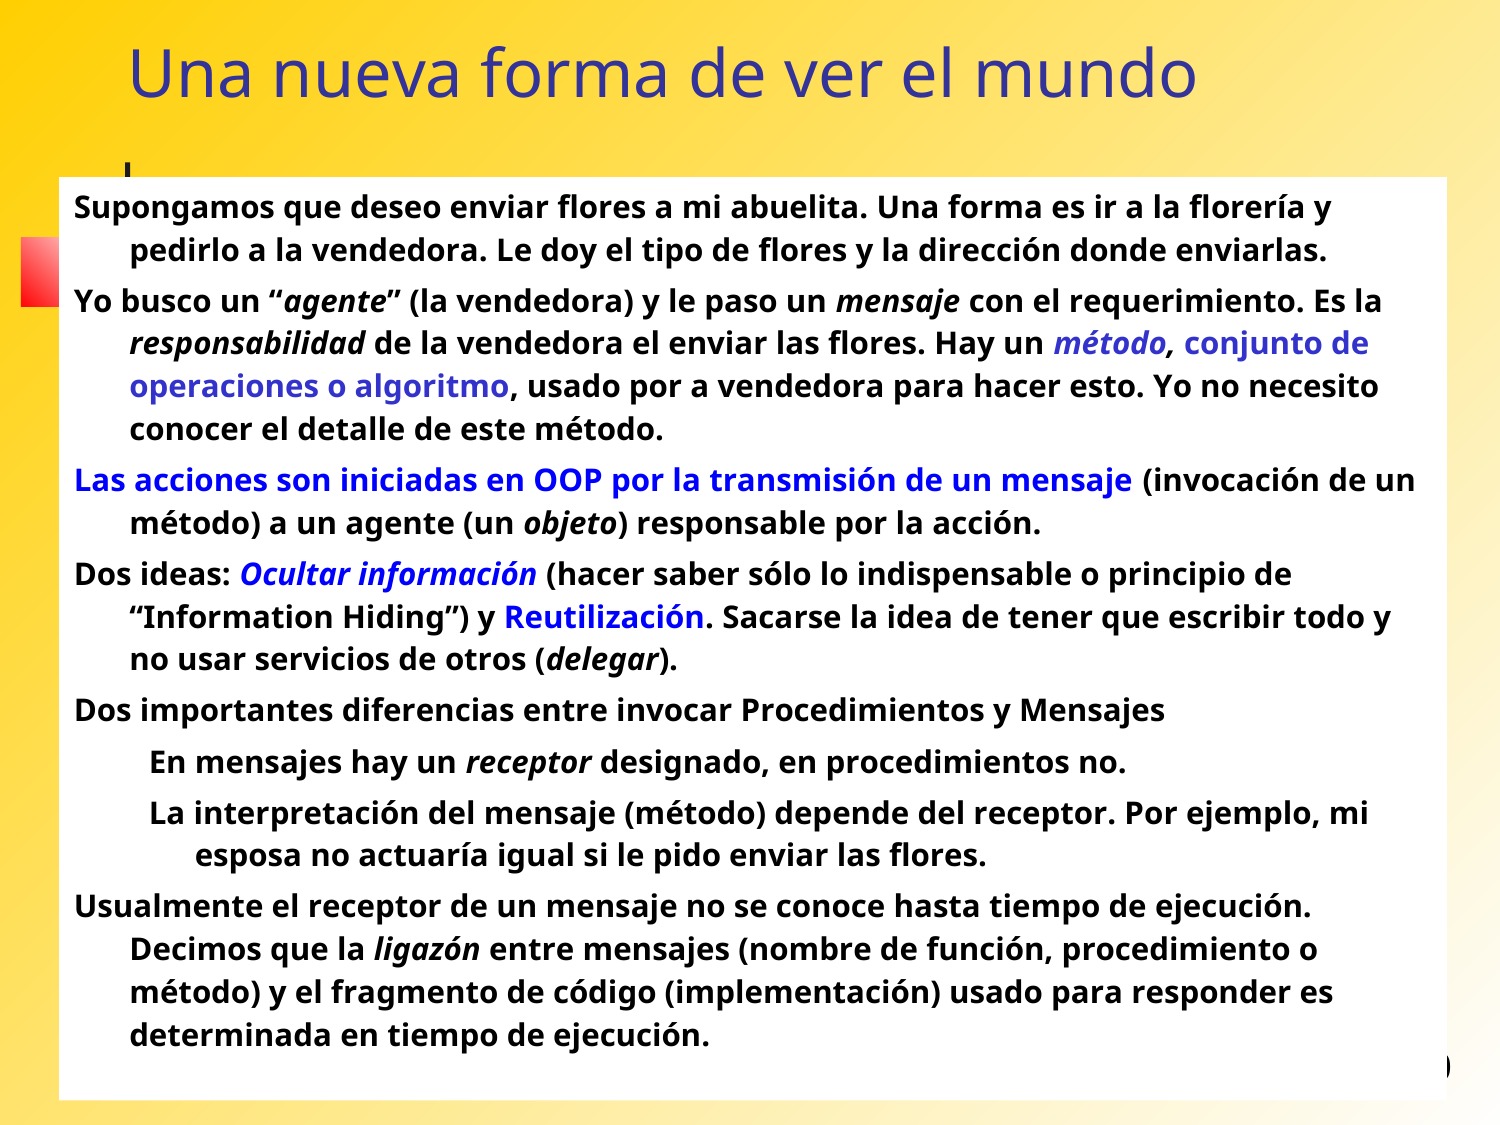

# Una nueva forma de ver el mundo
Supongamos que deseo enviar flores a mi abuelita. Una forma es ir a la florería y pedirlo a la vendedora. Le doy el tipo de flores y la dirección donde enviarlas.
Yo busco un “agente” (la vendedora) y le paso un mensaje con el requerimiento. Es la responsabilidad de la vendedora el enviar las flores. Hay un método, conjunto de operaciones o algoritmo, usado por a vendedora para hacer esto. Yo no necesito conocer el detalle de este método.
Las acciones son iniciadas en OOP por la transmisión de un mensaje (invocación de un método) a un agente (un objeto) responsable por la acción.
Dos ideas: Ocultar información (hacer saber sólo lo indispensable o principio de “Information Hiding”) y Reutilización. Sacarse la idea de tener que escribir todo y no usar servicios de otros (delegar).
Dos importantes diferencias entre invocar Procedimientos y Mensajes
En mensajes hay un receptor designado, en procedimientos no.
La interpretación del mensaje (método) depende del receptor. Por ejemplo, mi esposa no actuaría igual si le pido enviar las flores.
Usualmente el receptor de un mensaje no se conoce hasta tiempo de ejecución. Decimos que la ligazón entre mensajes (nombre de función, procedimiento o método) y el fragmento de código (implementación) usado para responder es determinada en tiempo de ejecución.
10